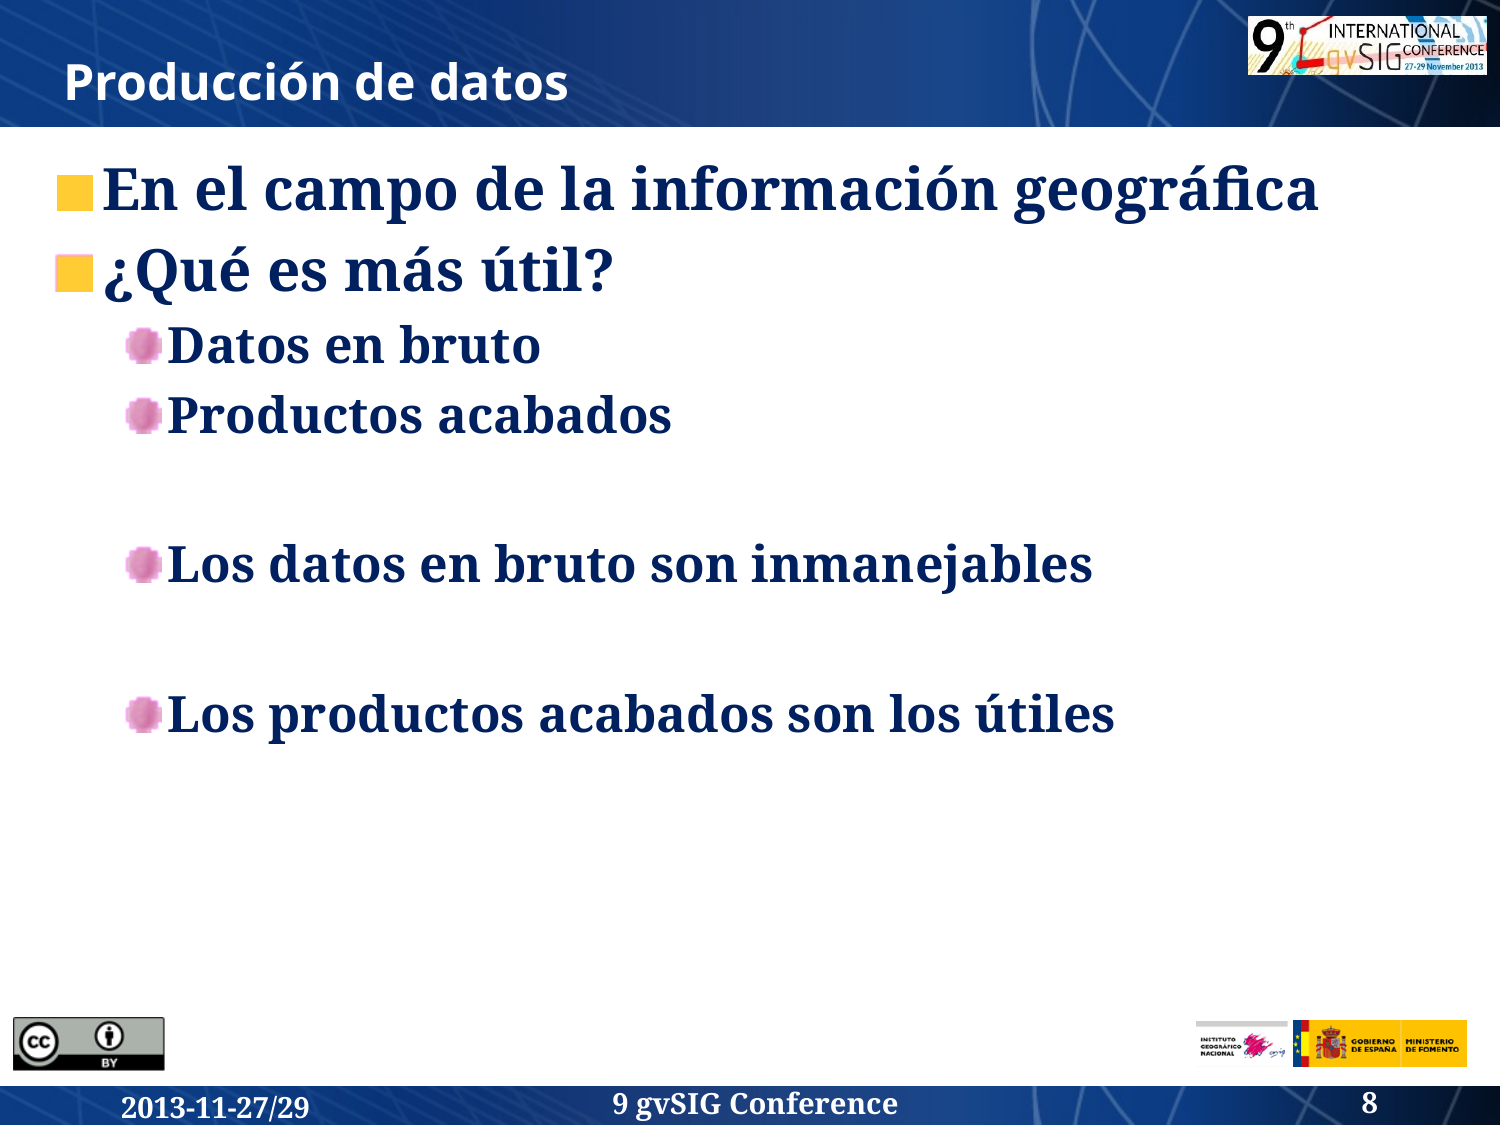

# Producción de datos
En el campo de la información geográfica
¿Qué es más útil?
Datos en bruto
Productos acabados
Los datos en bruto son inmanejables
Los productos acabados son los útiles